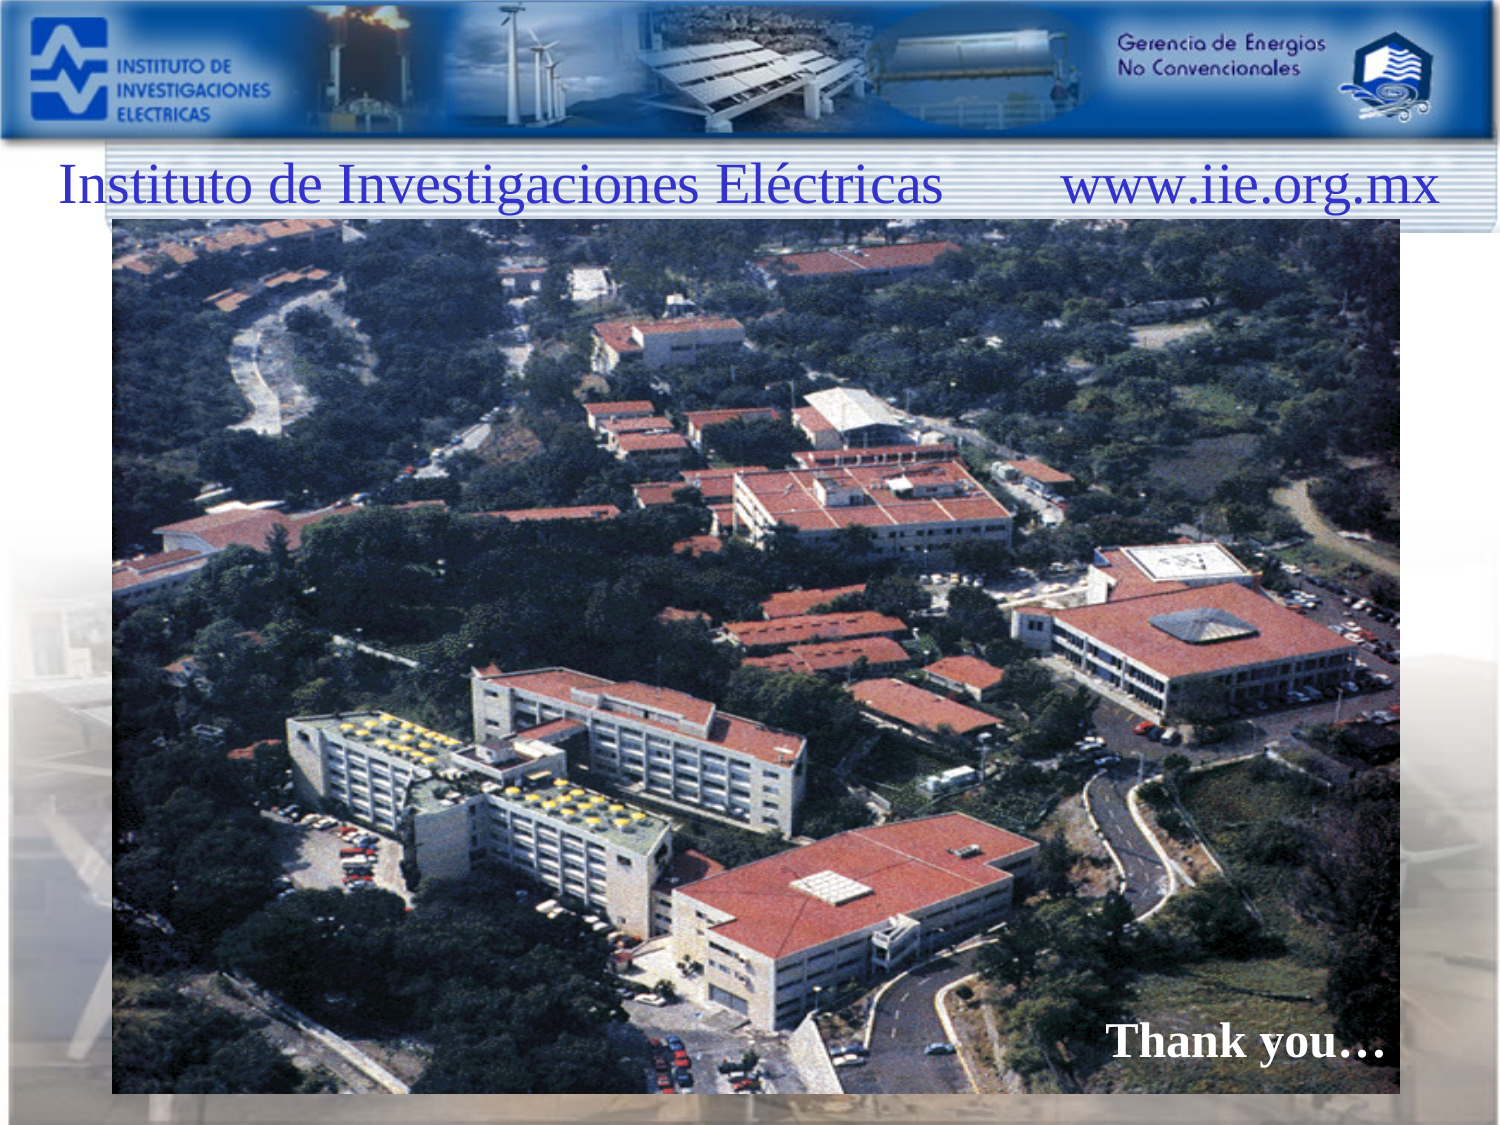

# Instituto de Investigaciones Eléctricas www.iie.org.mx
Thank you…